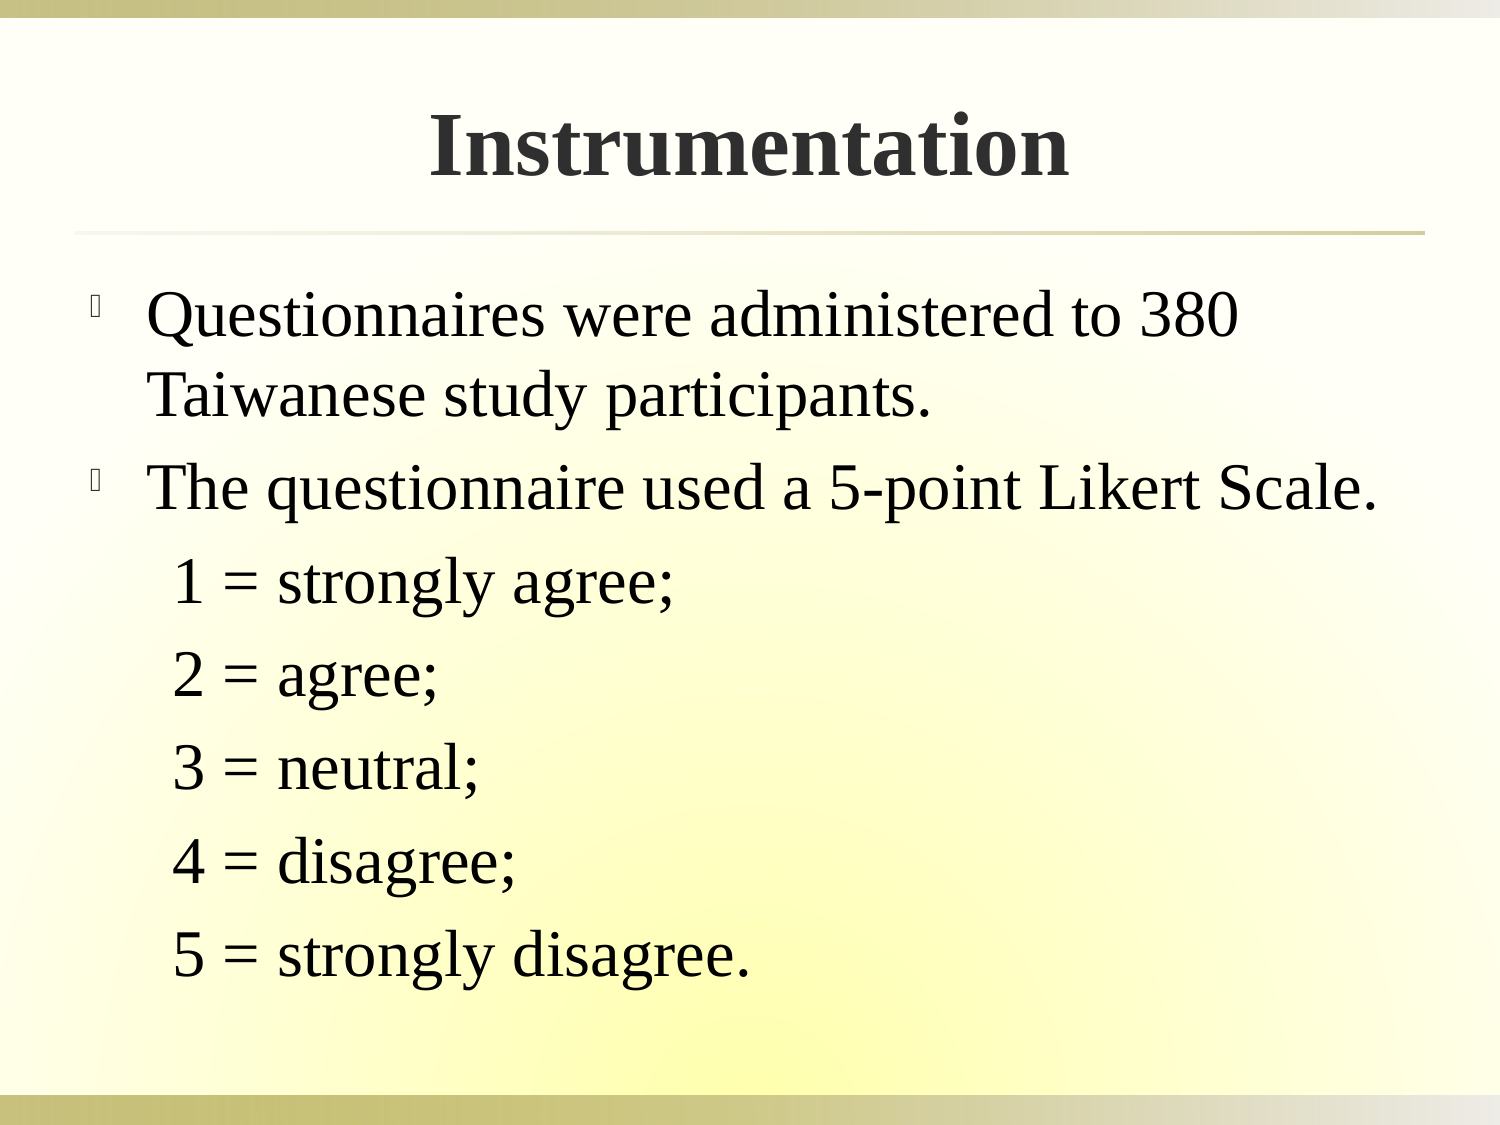

# Instrumentation
Questionnaires were administered to 380 Taiwanese study participants.
The questionnaire used a 5-point Likert Scale.
　1 = strongly agree;
　2 = agree;
　3 = neutral;
　4 = disagree;
　5 = strongly disagree.